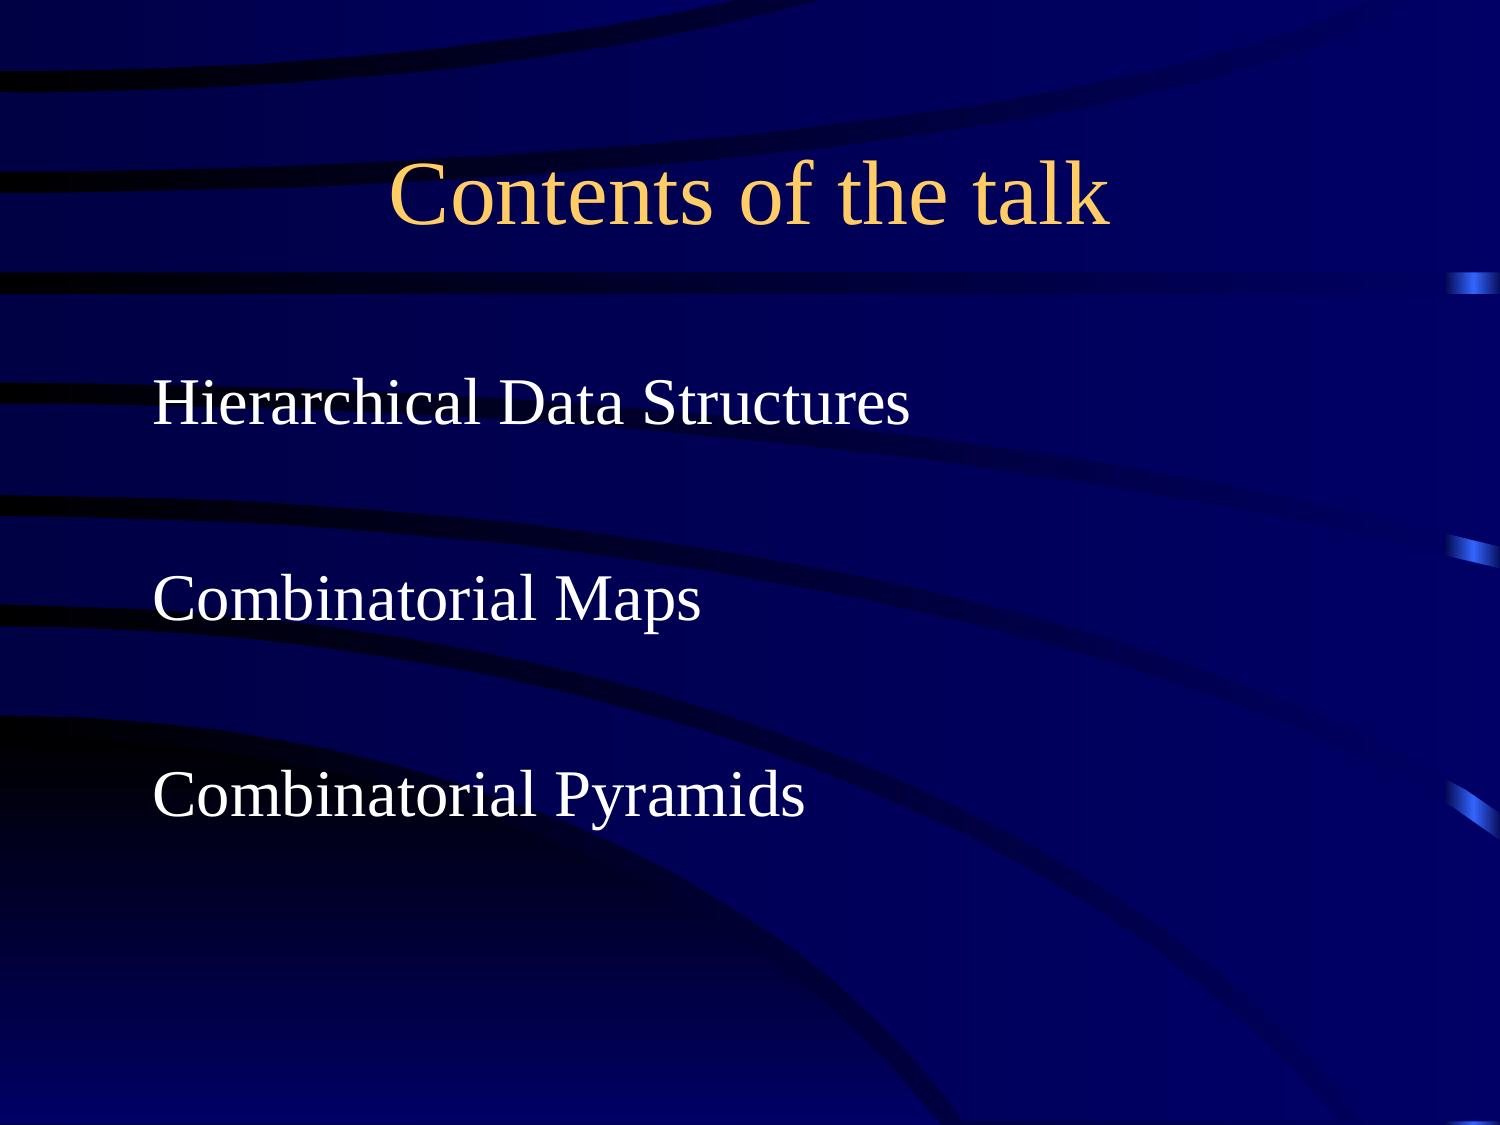

# Contents of the talk
Hierarchical Data Structures
Combinatorial Maps
Combinatorial Pyramids